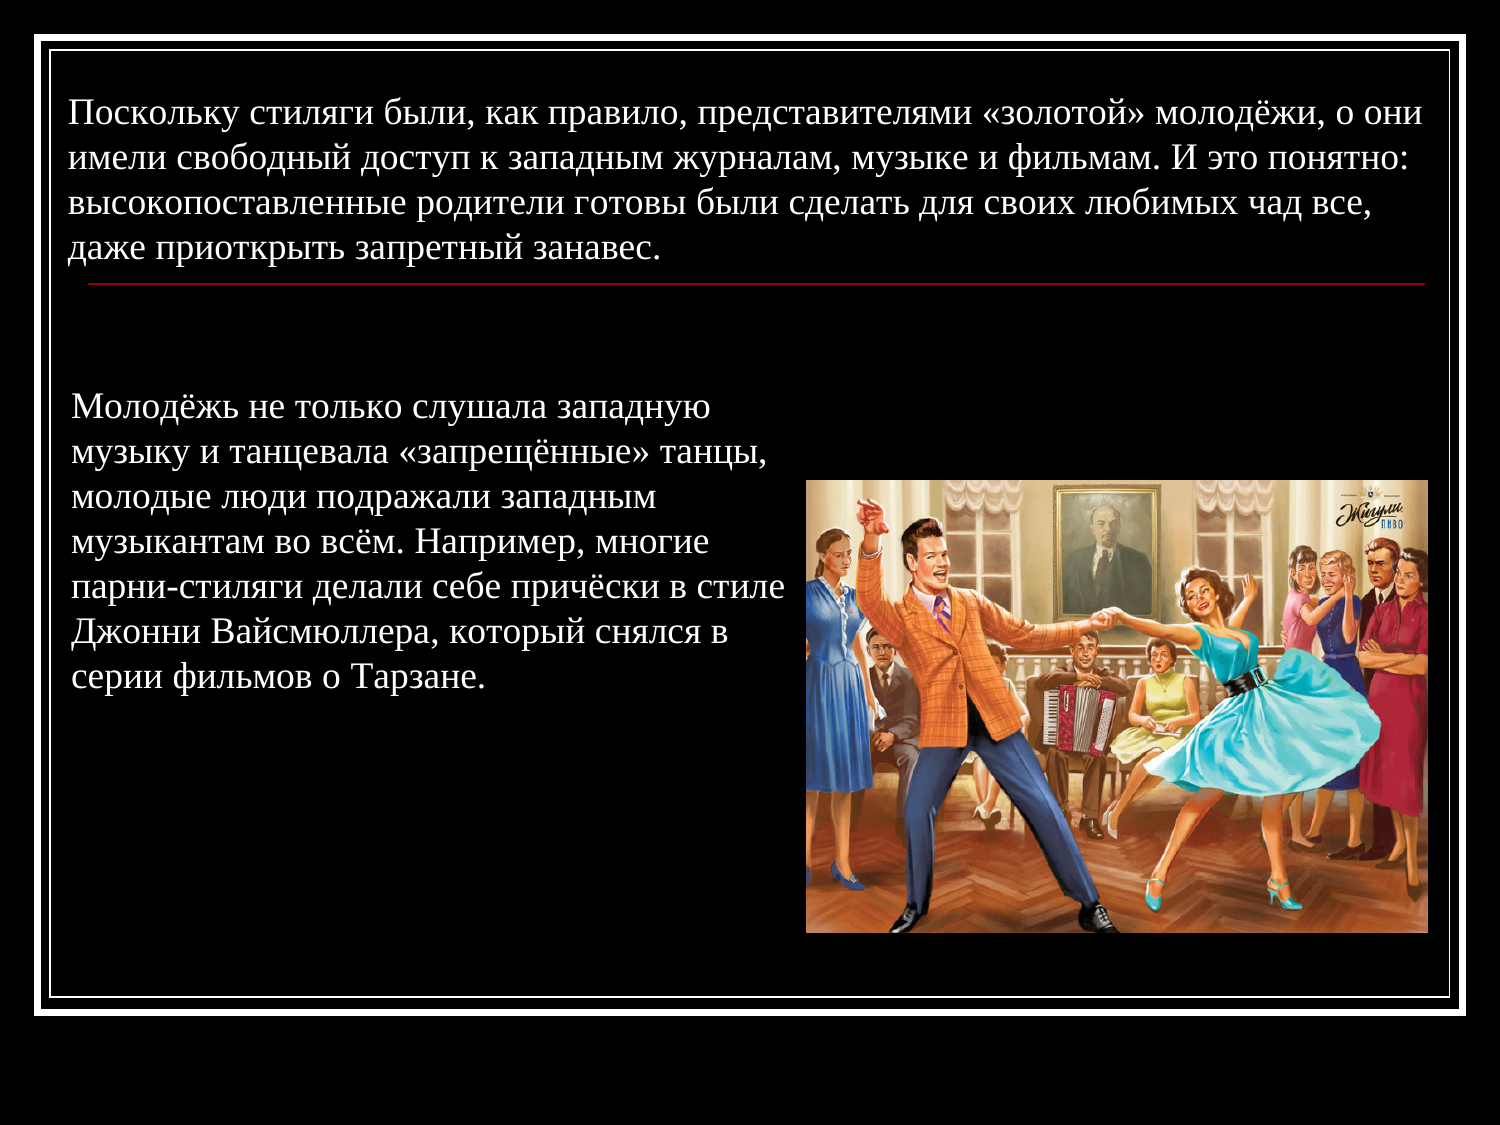

Поскольку стиляги были, как правило, представителями «золотой» молодёжи, о они имели свободный доступ к западным журналам, музыке и фильмам. И это понятно: высокопоставленные родители готовы были сделать для своих любимых чад все, даже приоткрыть запретный занавес.
Молодёжь не только слушала западную музыку и танцевала «запрещённые» танцы, молодые люди подражали западным музыкантам во всём. Например, многие парни-стиляги делали себе причёски в стиле Джонни Вайсмюллера, который снялся в серии фильмов о Тарзане.